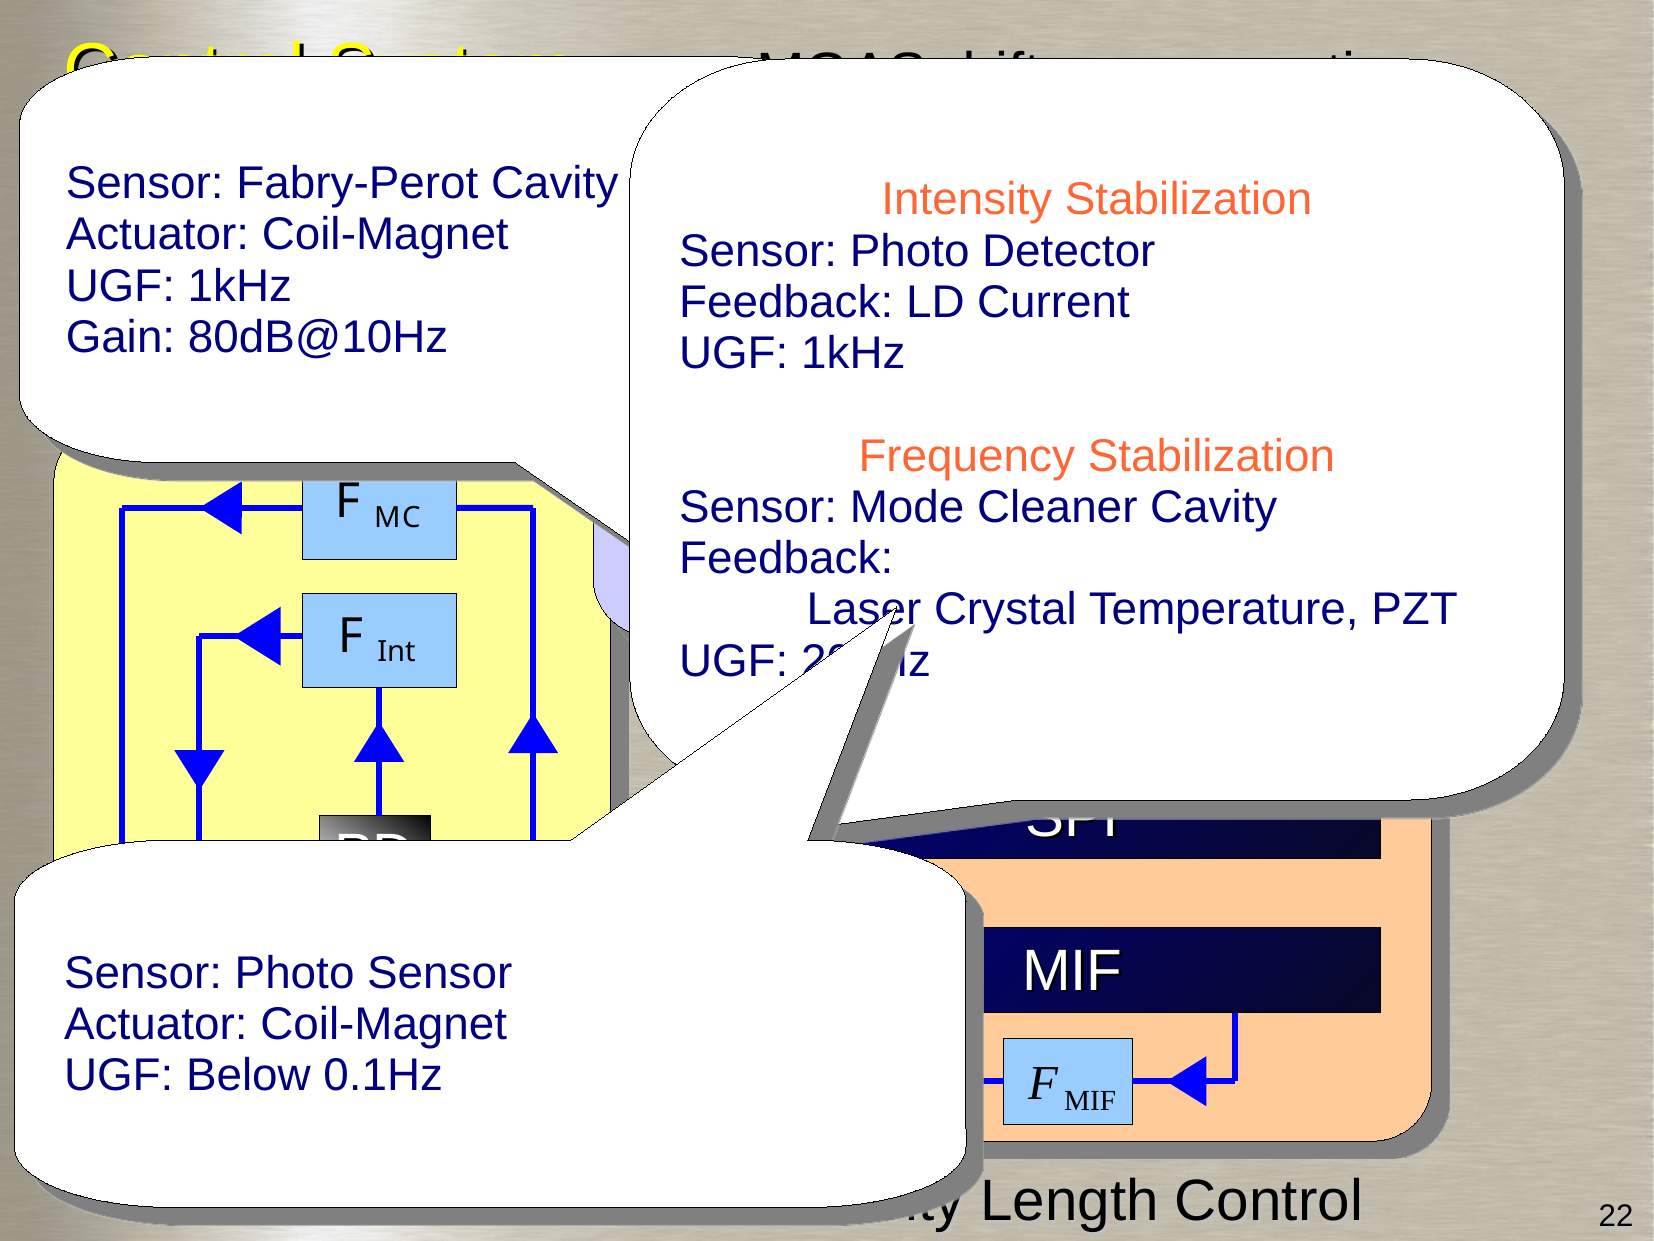

Control System
MGAS drift compensation
Laser Intensity
&Freq. Stabilization
MGAS 1E
MGAS 1F
MGAS 2F
MGAS 2E
SPI
PD
Laser
MIF
MC
Cavity Length Control
Sensor: Fabry-Perot Cavity (PDH)
Actuator: Coil-Magnet
UGF: 1kHz
Gain: 80dB@10Hz
Intensity Stabilization
Sensor: Photo Detector
Feedback: LD Current
UGF: 1kHz
Frequency Stabilization
Sensor: Mode Cleaner Cavity
Feedback:
 Laser Crystal Temperature, PZT
UGF: 20kHz
Sensor: Photo Sensor
Actuator: Coil-Magnet
UGF: Below 0.1Hz